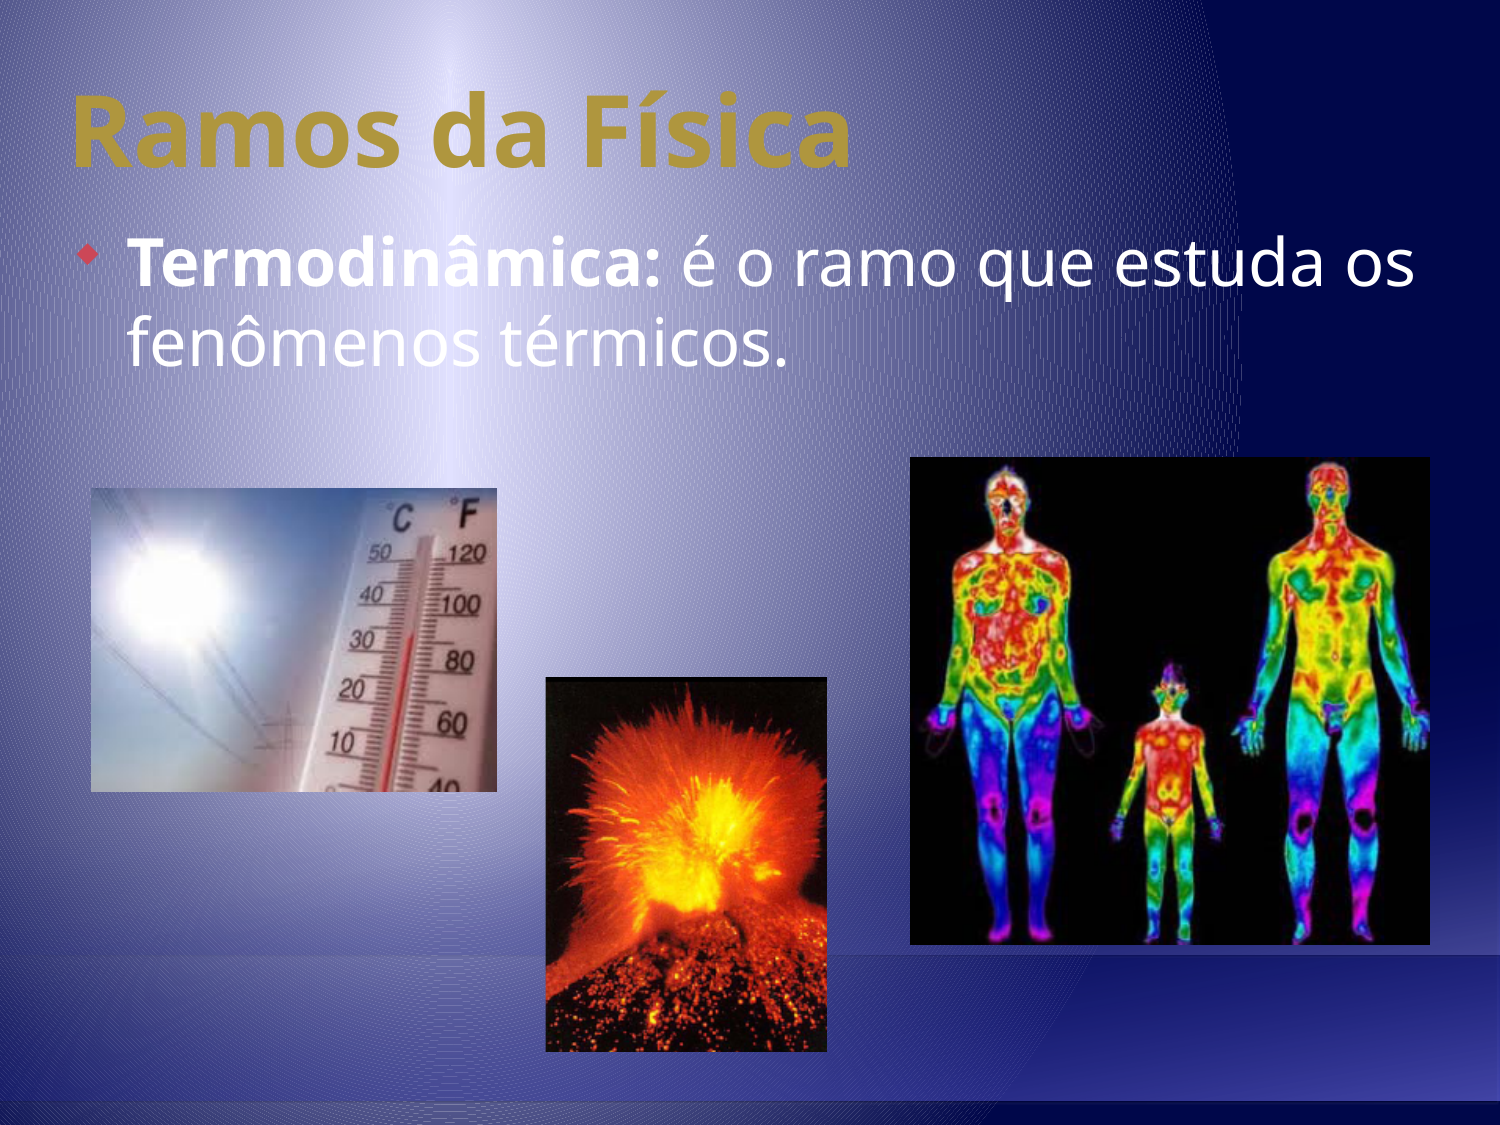

# Ramos da Física
Termodinâmica: é o ramo que estuda os fenômenos térmicos.